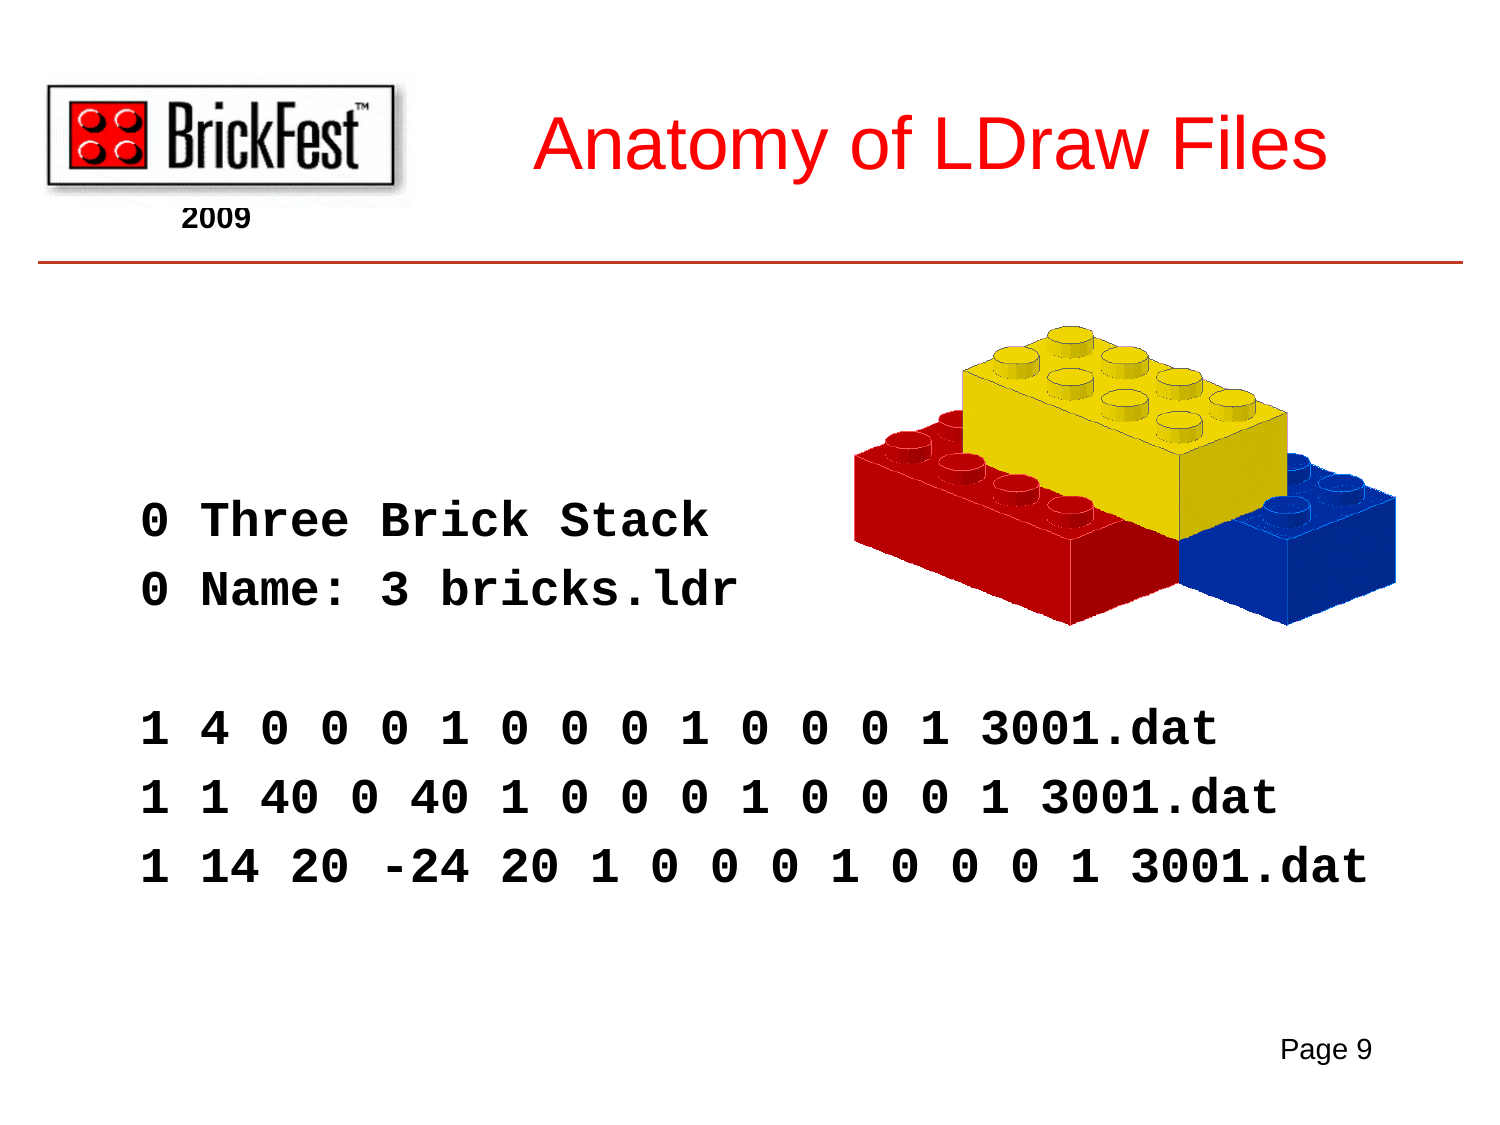

# Anatomy of LDraw Files
0 Three Brick Stack
0 Name: 3 bricks.ldr
1 4 0 0 0 1 0 0 0 1 0 0 0 1 3001.dat
1 1 40 0 40 1 0 0 0 1 0 0 0 1 3001.dat
1 14 20 -24 20 1 0 0 0 1 0 0 0 1 3001.dat
9